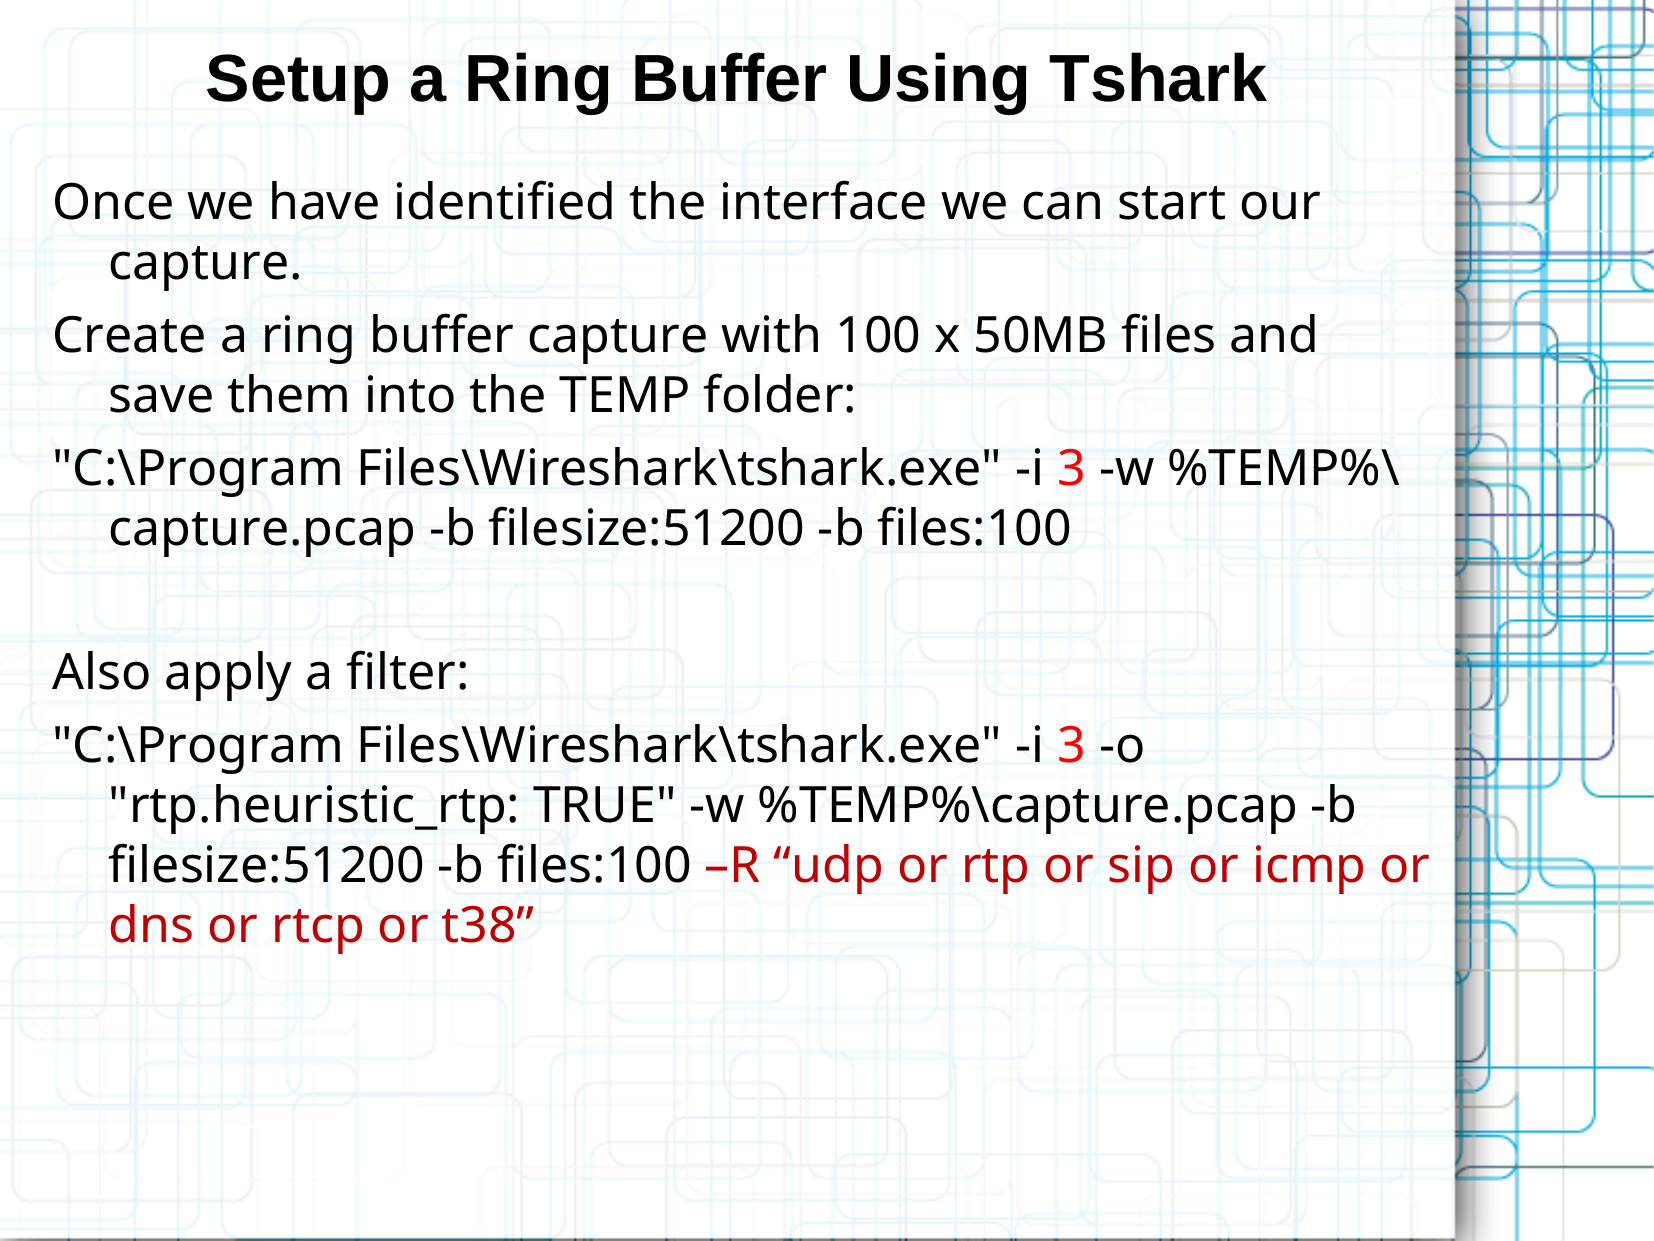

# Setup a Ring Buffer Using Tshark
Once we have identified the interface we can start our capture.
Create a ring buffer capture with 100 x 50MB files and save them into the TEMP folder:
"C:\Program Files\Wireshark\tshark.exe" -i 3 -w %TEMP%\capture.pcap -b filesize:51200 -b files:100
Also apply a filter:
"C:\Program Files\Wireshark\tshark.exe" -i 3 -o "rtp.heuristic_rtp: TRUE" -w %TEMP%\capture.pcap -b filesize:51200 -b files:100 –R “udp or rtp or sip or icmp or dns or rtcp or t38”